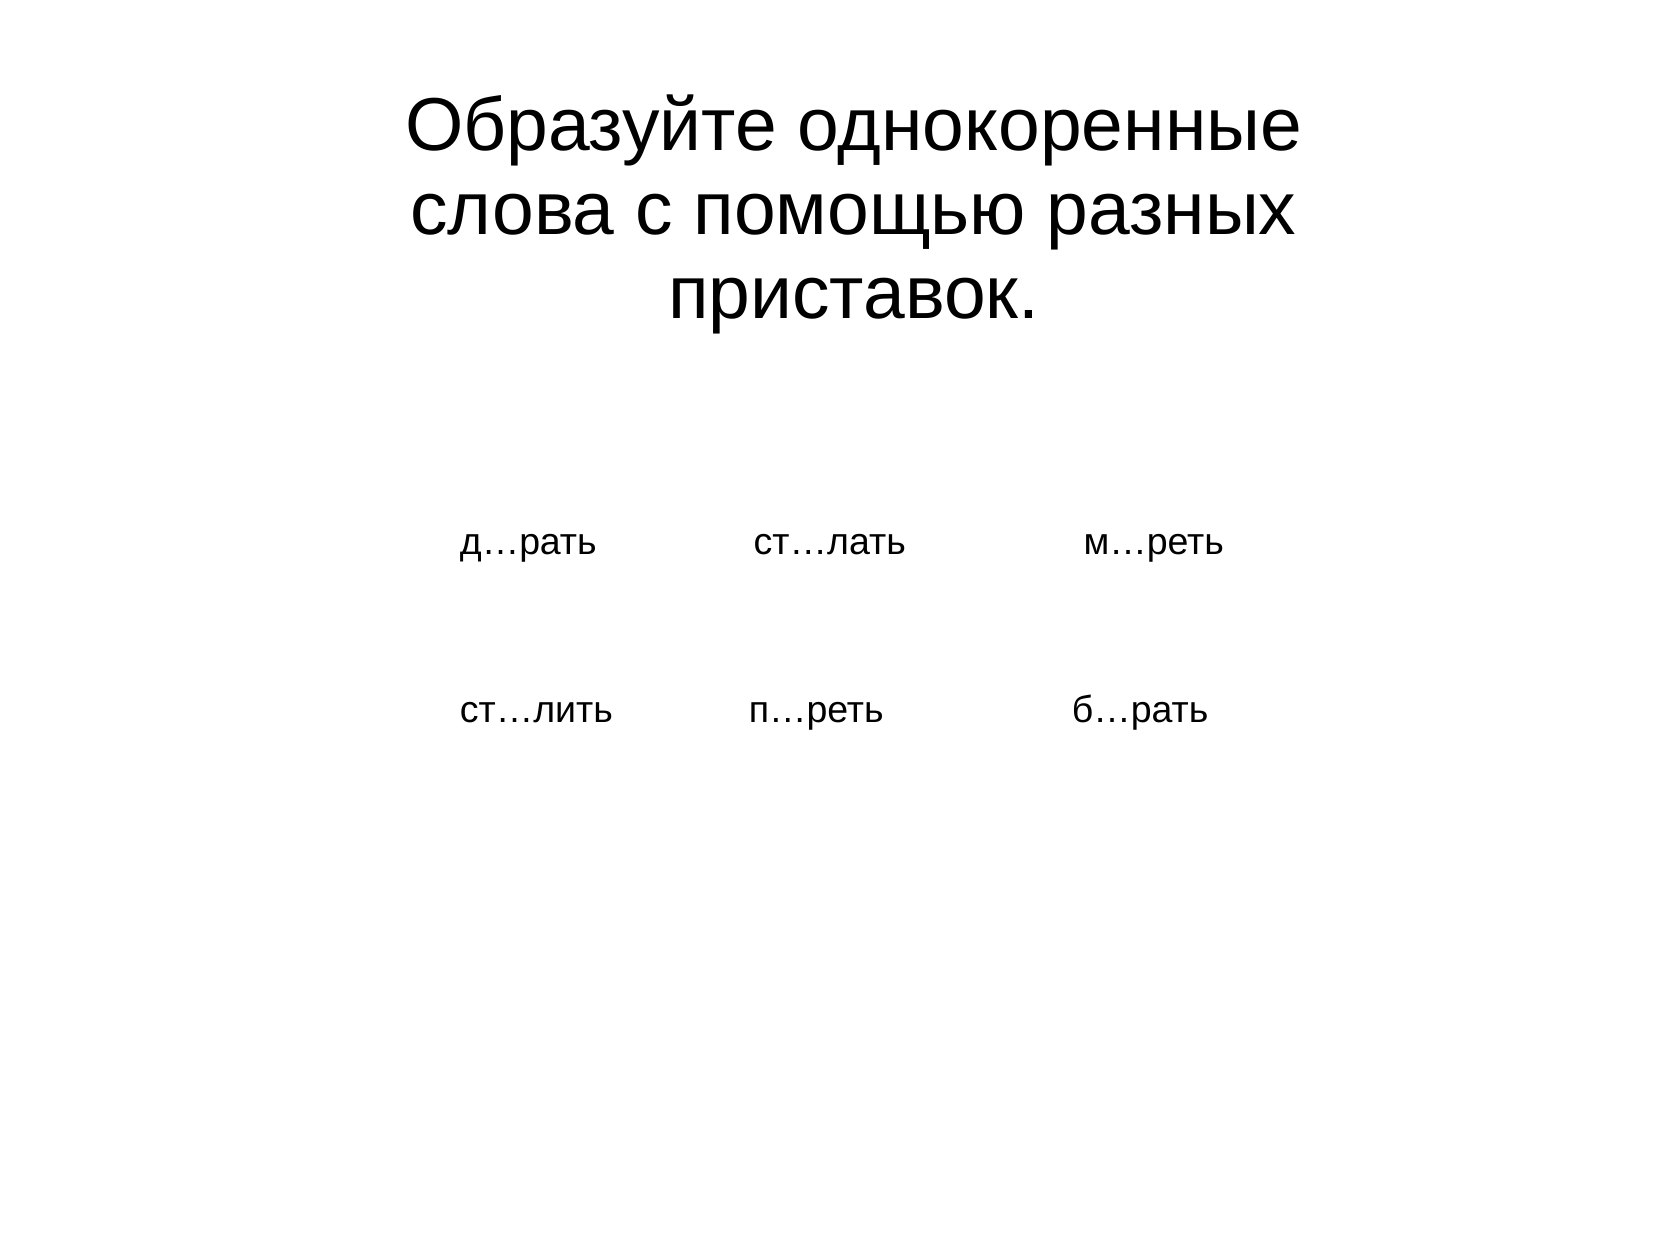

Образуйте однокоренные слова с помощью разных приставок.
 д…рать ст…лать м…реть
 ст…лить п…реть б…рать